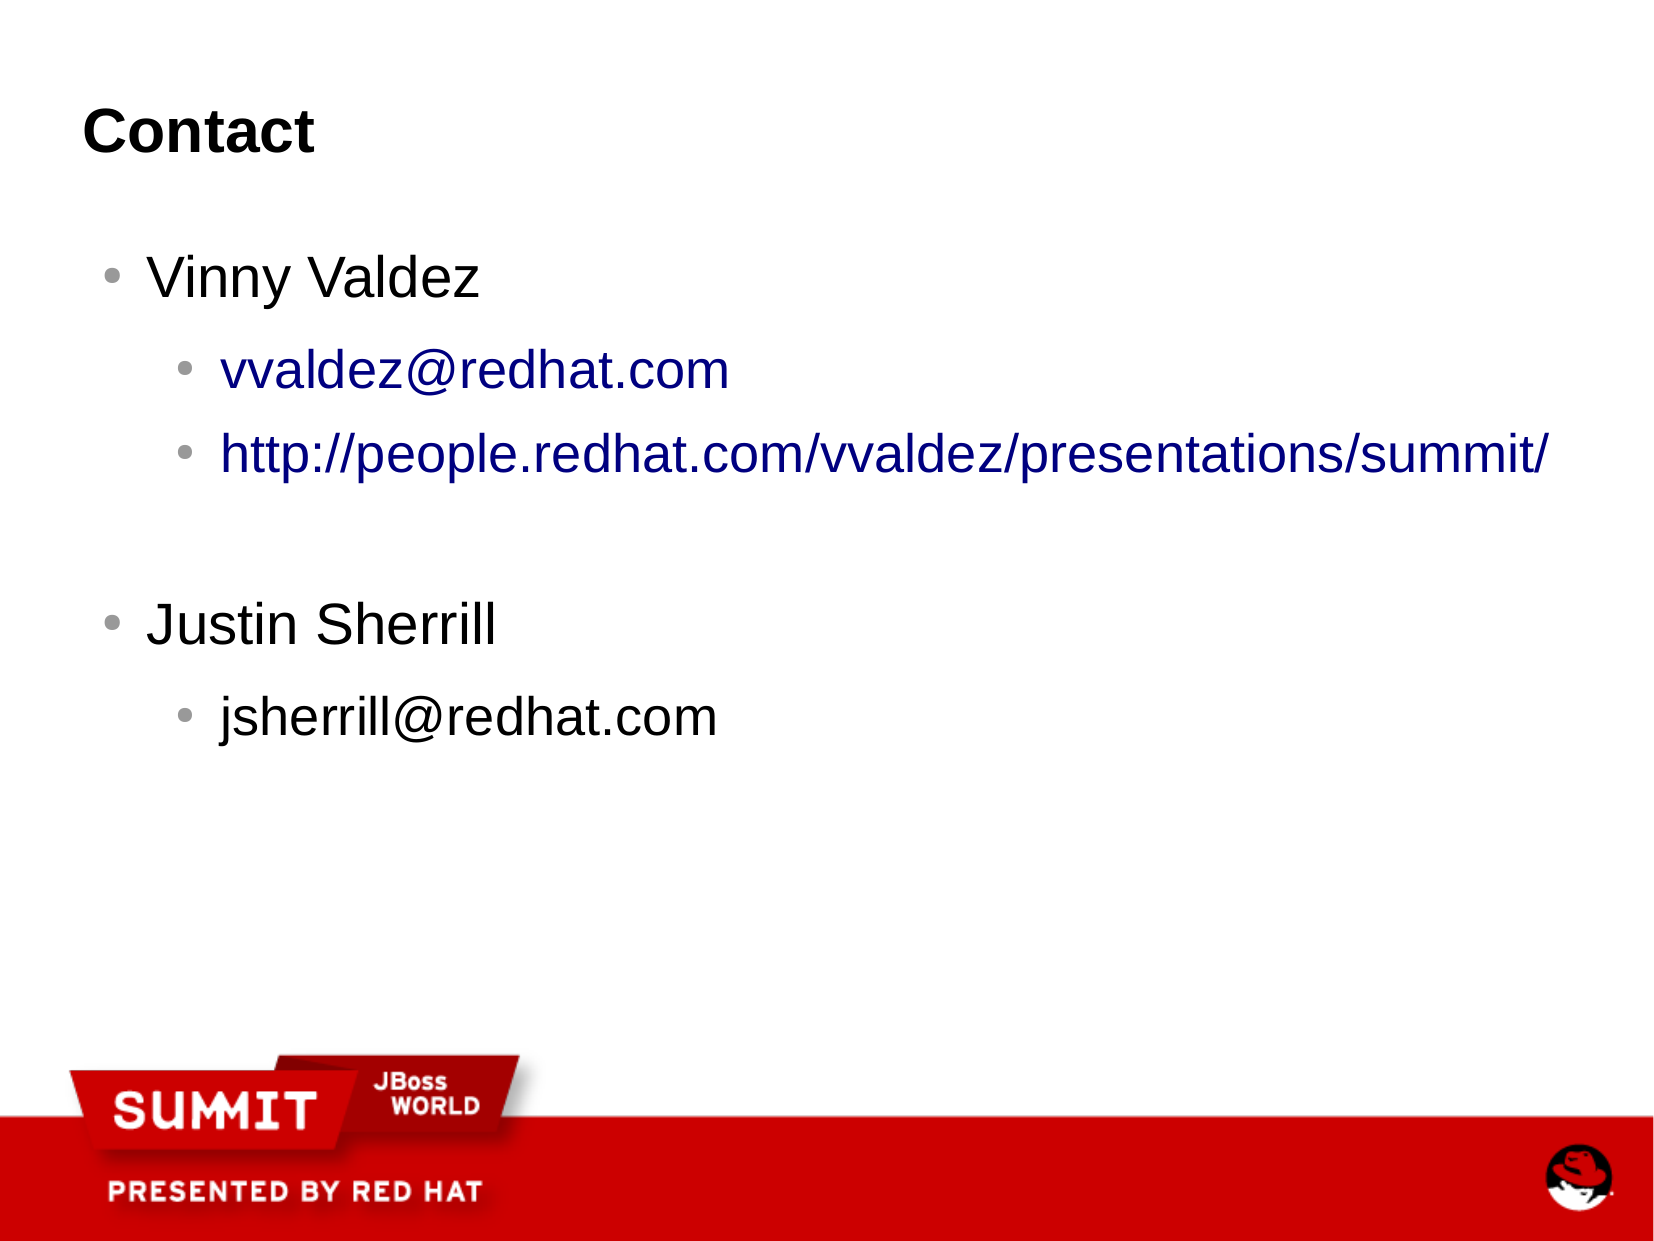

# Contact
Vinny Valdez
vvaldez@redhat.com
http://people.redhat.com/vvaldez/presentations/summit/
Justin Sherrill
jsherrill@redhat.com